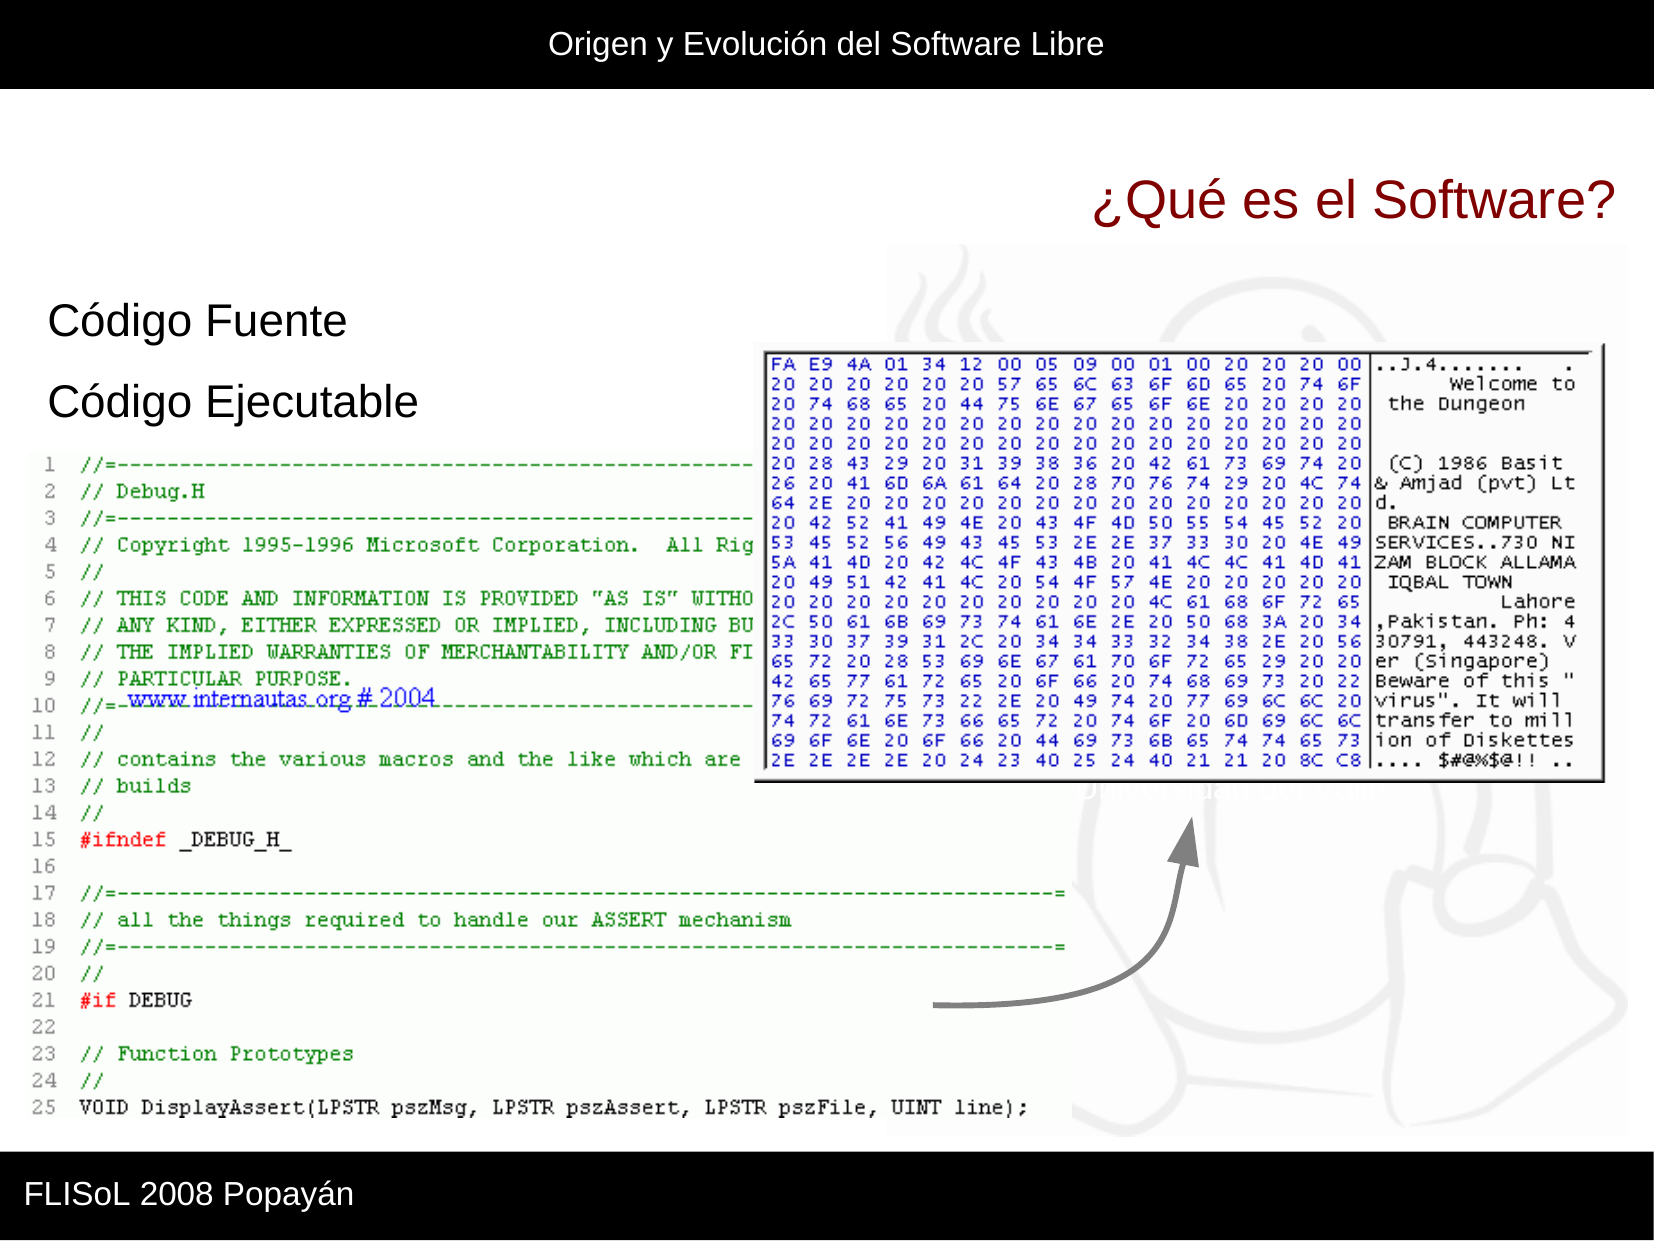

# ¿Qué es el Software?
Código Fuente
Código Ejecutable